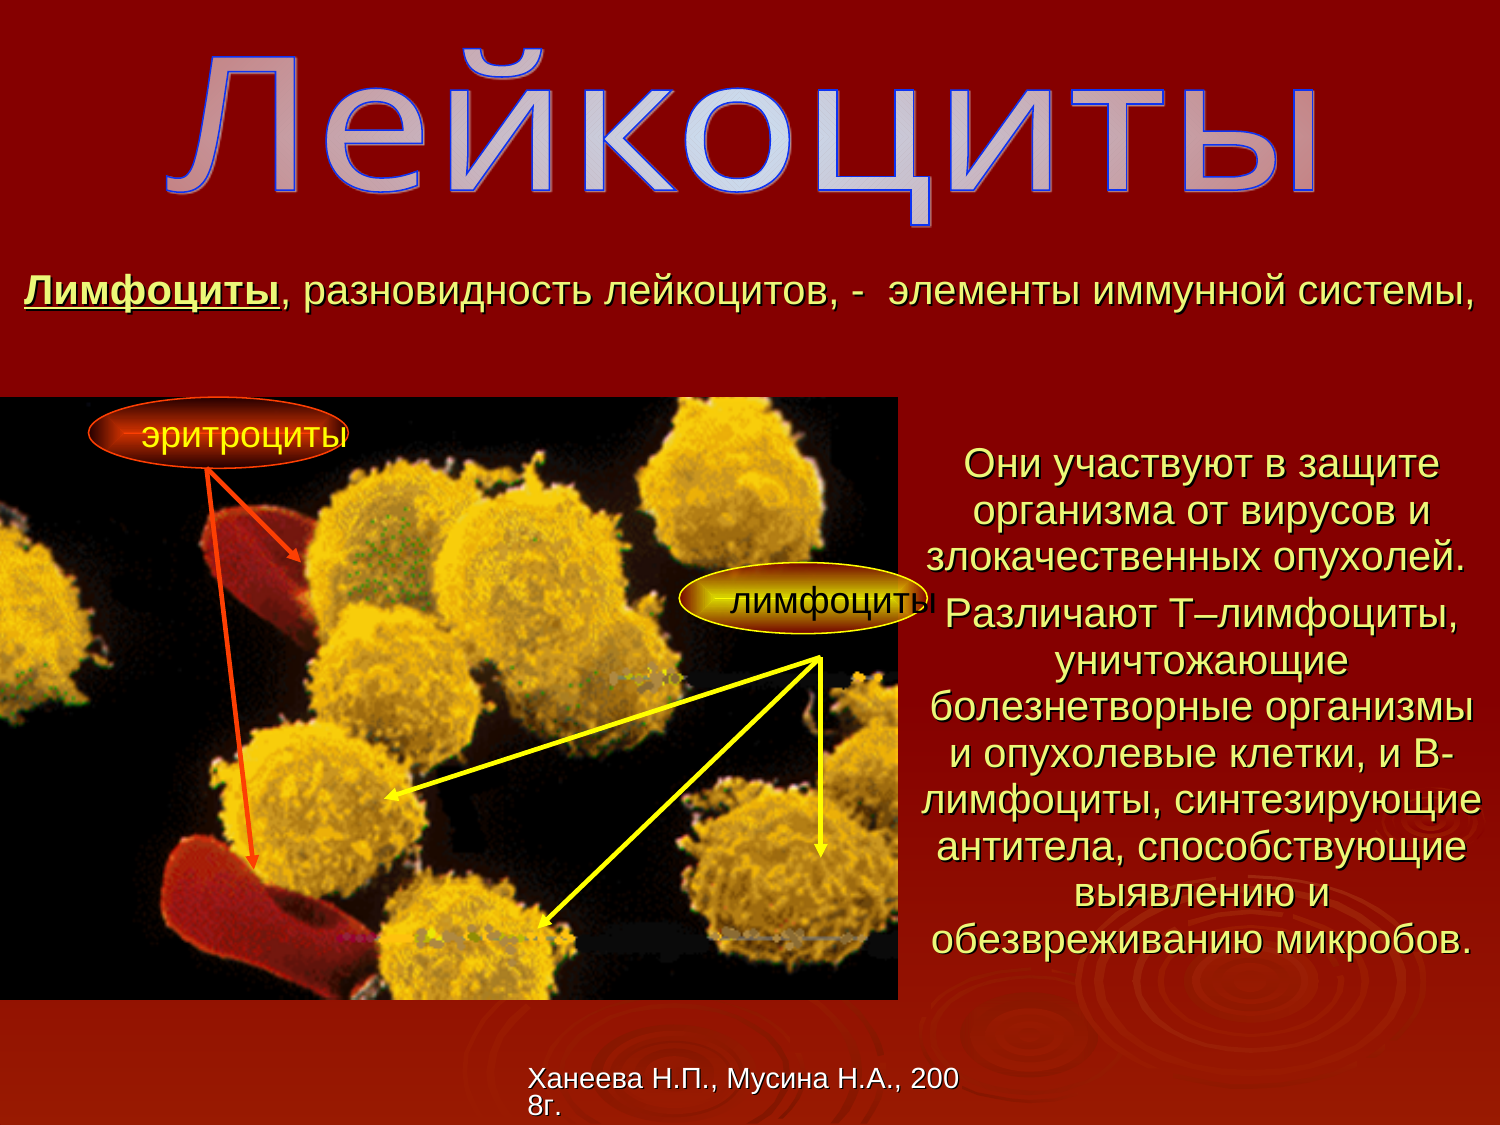

Лейкоциты
Лимфоциты, разновидность лейкоцитов, - элементы иммунной системы,
эритроциты
# Они участвуют в защите организма от вирусов и злокачественных опухолей.
Различают Т–лимфоциты, уничтожающие болезнетворные организмы и опухолевые клетки, и В-лимфоциты, синтезирующие антитела, способствующие выявлению и обезвреживанию микробов.
лимфоциты
Ханеева Н.П., Мусина Н.А., 2008г.